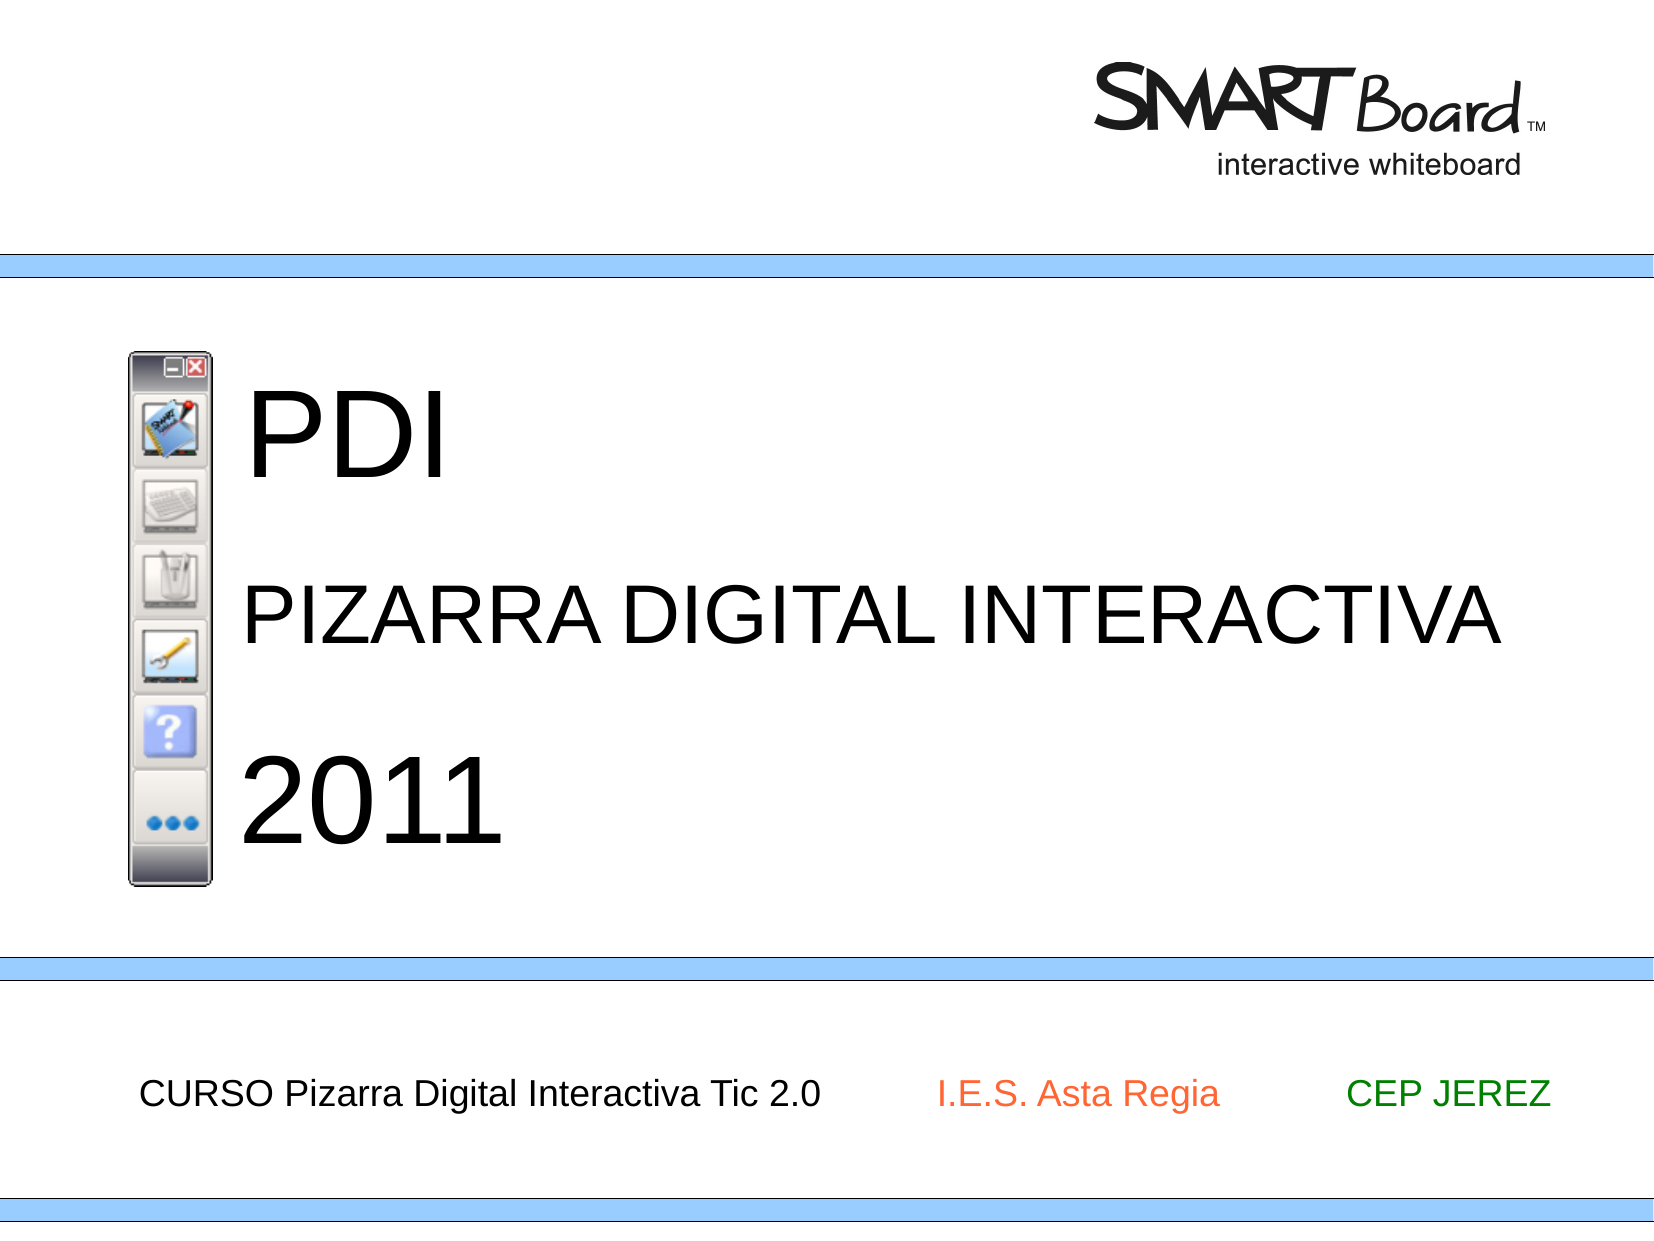

PDI
PIZARRA DIGITAL INTERACTIVA
2011
CURSO Pizarra Digital Interactiva Tic 2.0 I.E.S. Asta Regia CEP JEREZ